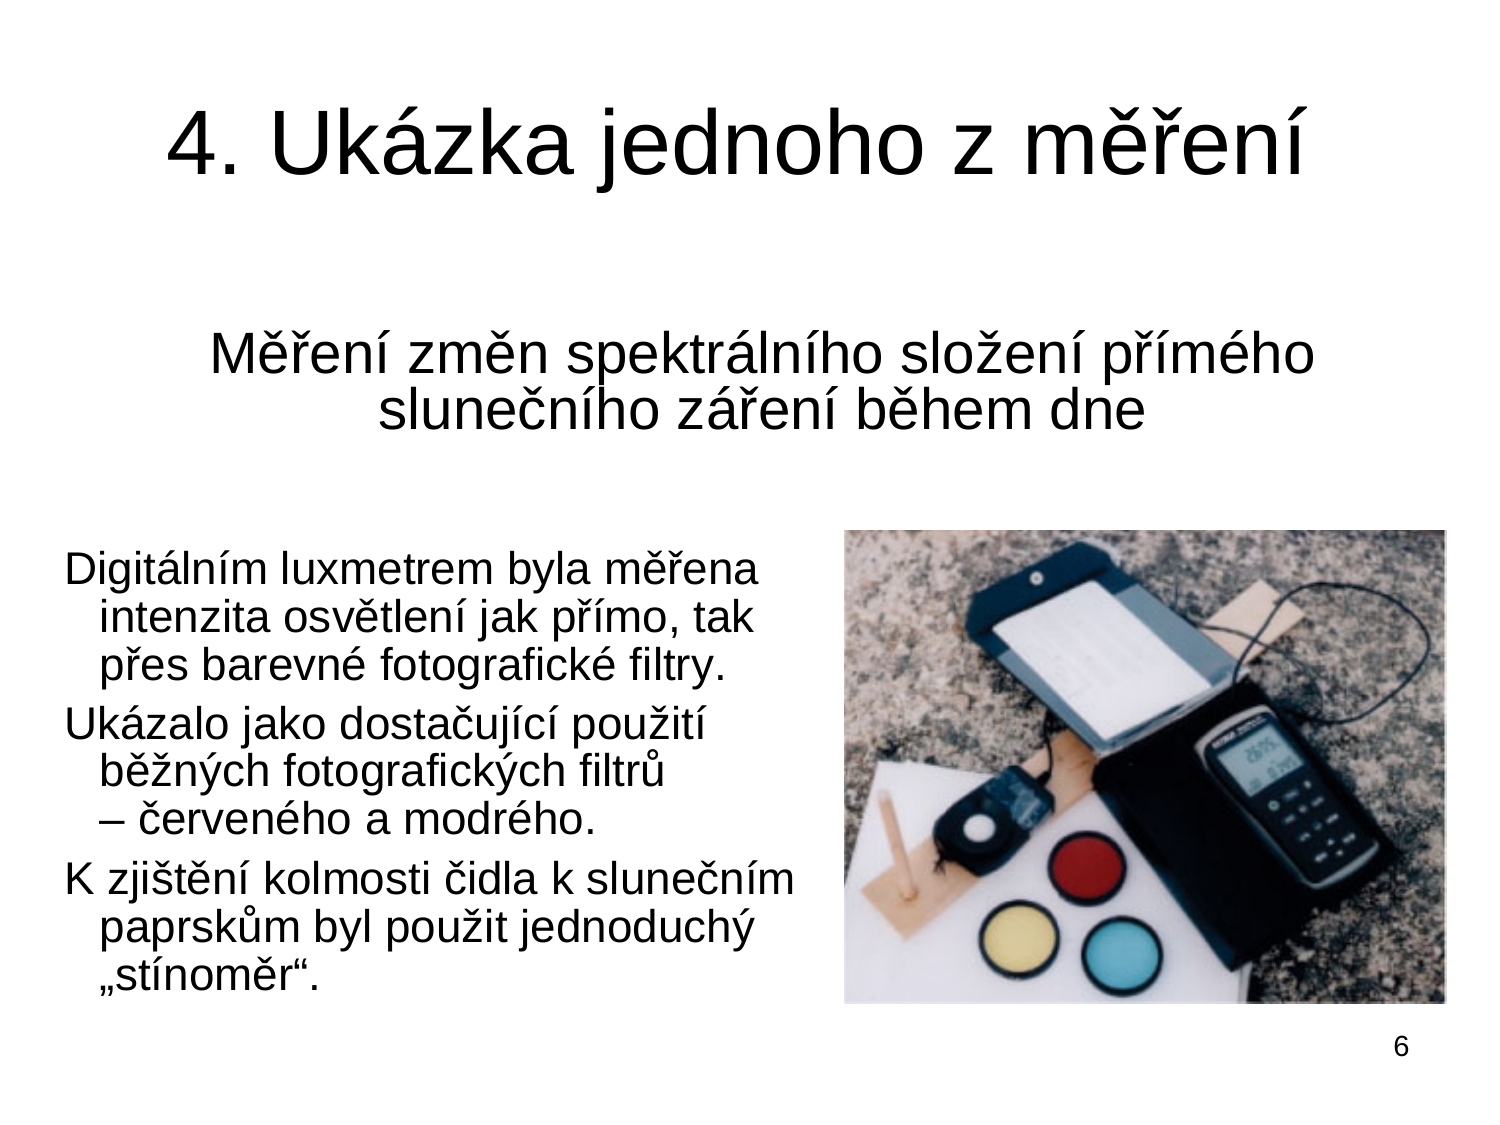

4. Ukázka jednoho z měření
Měření změn spektrálního složení přímého slunečního záření během dne
# Digitálním luxmetrem byla měřena intenzita osvětlení jak přímo, tak přes barevné fotografické filtry.
Ukázalo jako dostačující použití běžných fotografických filtrů
– červeného a modrého.
K zjištění kolmosti čidla k slunečním paprskům byl použit jednoduchý „stínoměr“.
6